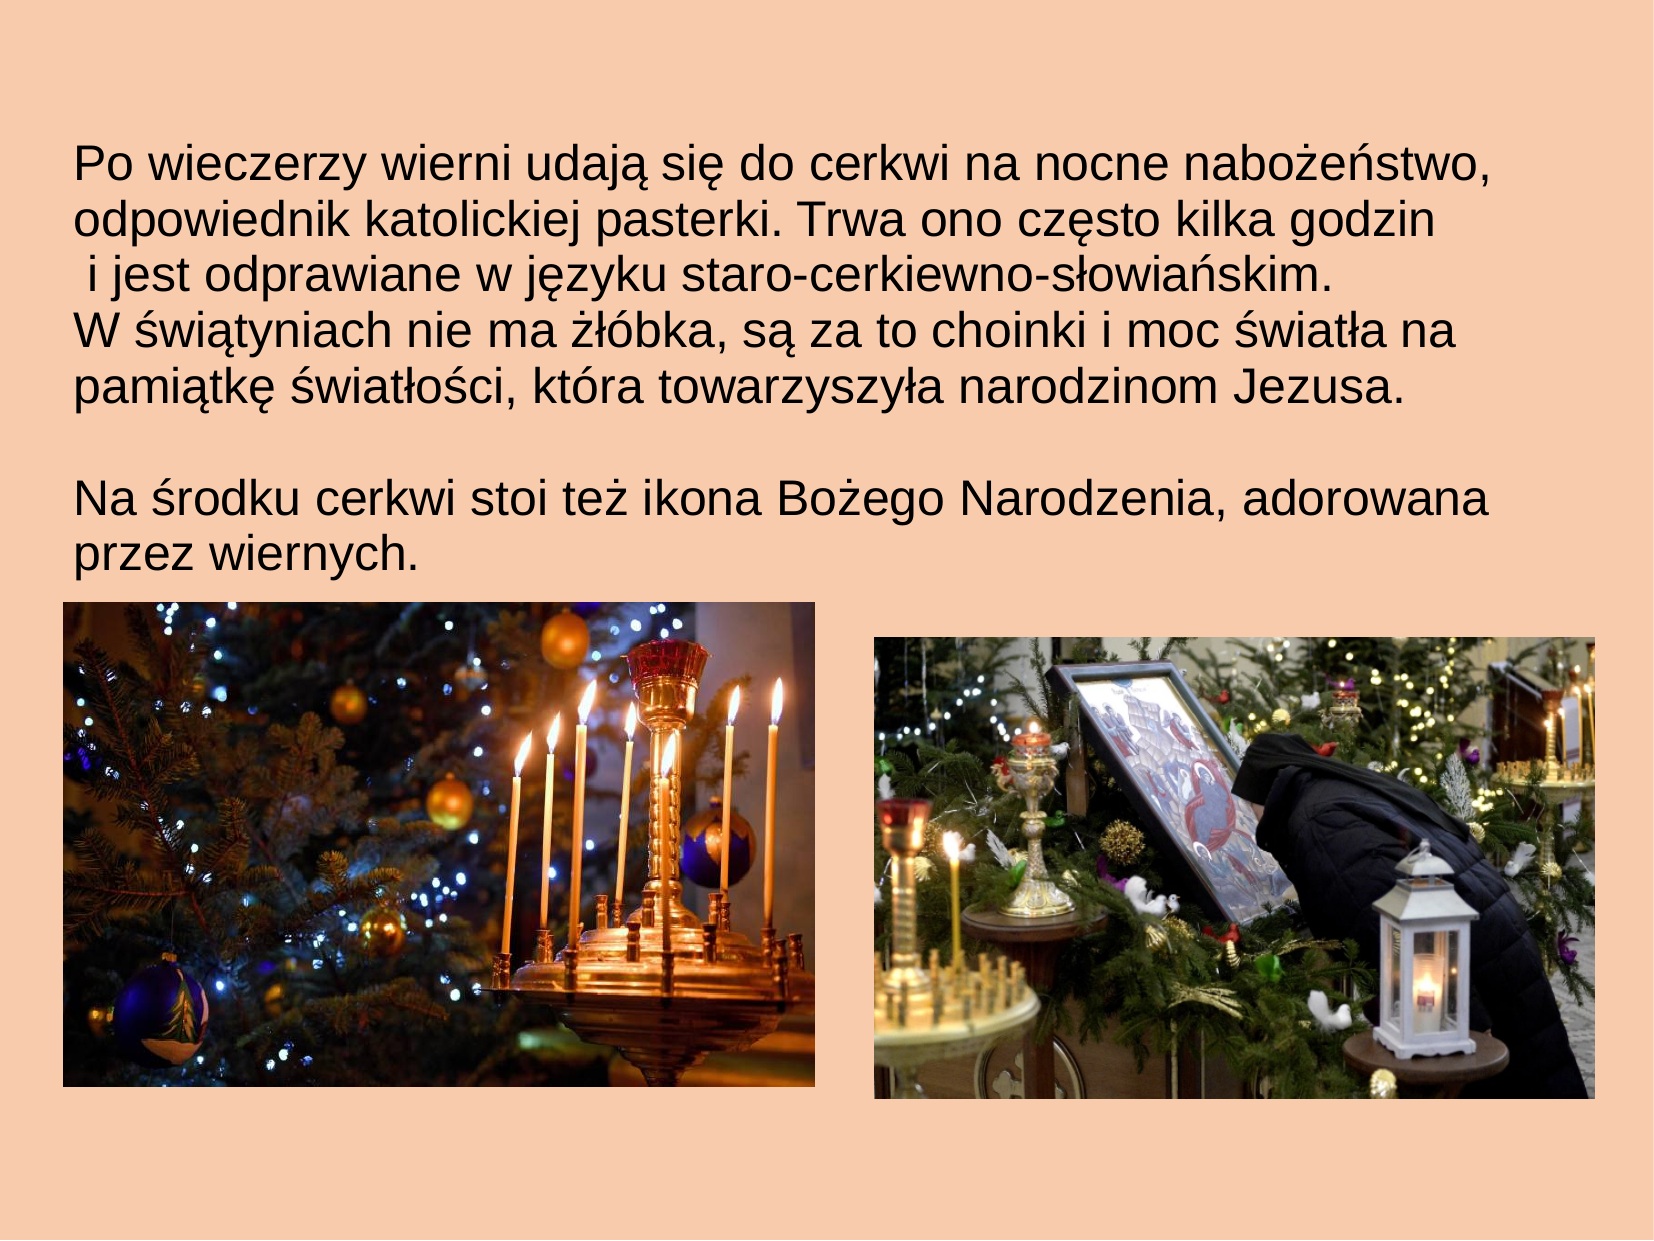

Po wieczerzy wierni udają się do cerkwi na nocne nabożeństwo,
odpowiednik katolickiej pasterki. Trwa ono często kilka godzin
 i jest odprawiane w języku staro-cerkiewno-słowiańskim.
W świątyniach nie ma żłóbka, są za to choinki i moc światła na
pamiątkę światłości, która towarzyszyła narodzinom Jezusa.
Na środku cerkwi stoi też ikona Bożego Narodzenia, adorowana
przez wiernych.